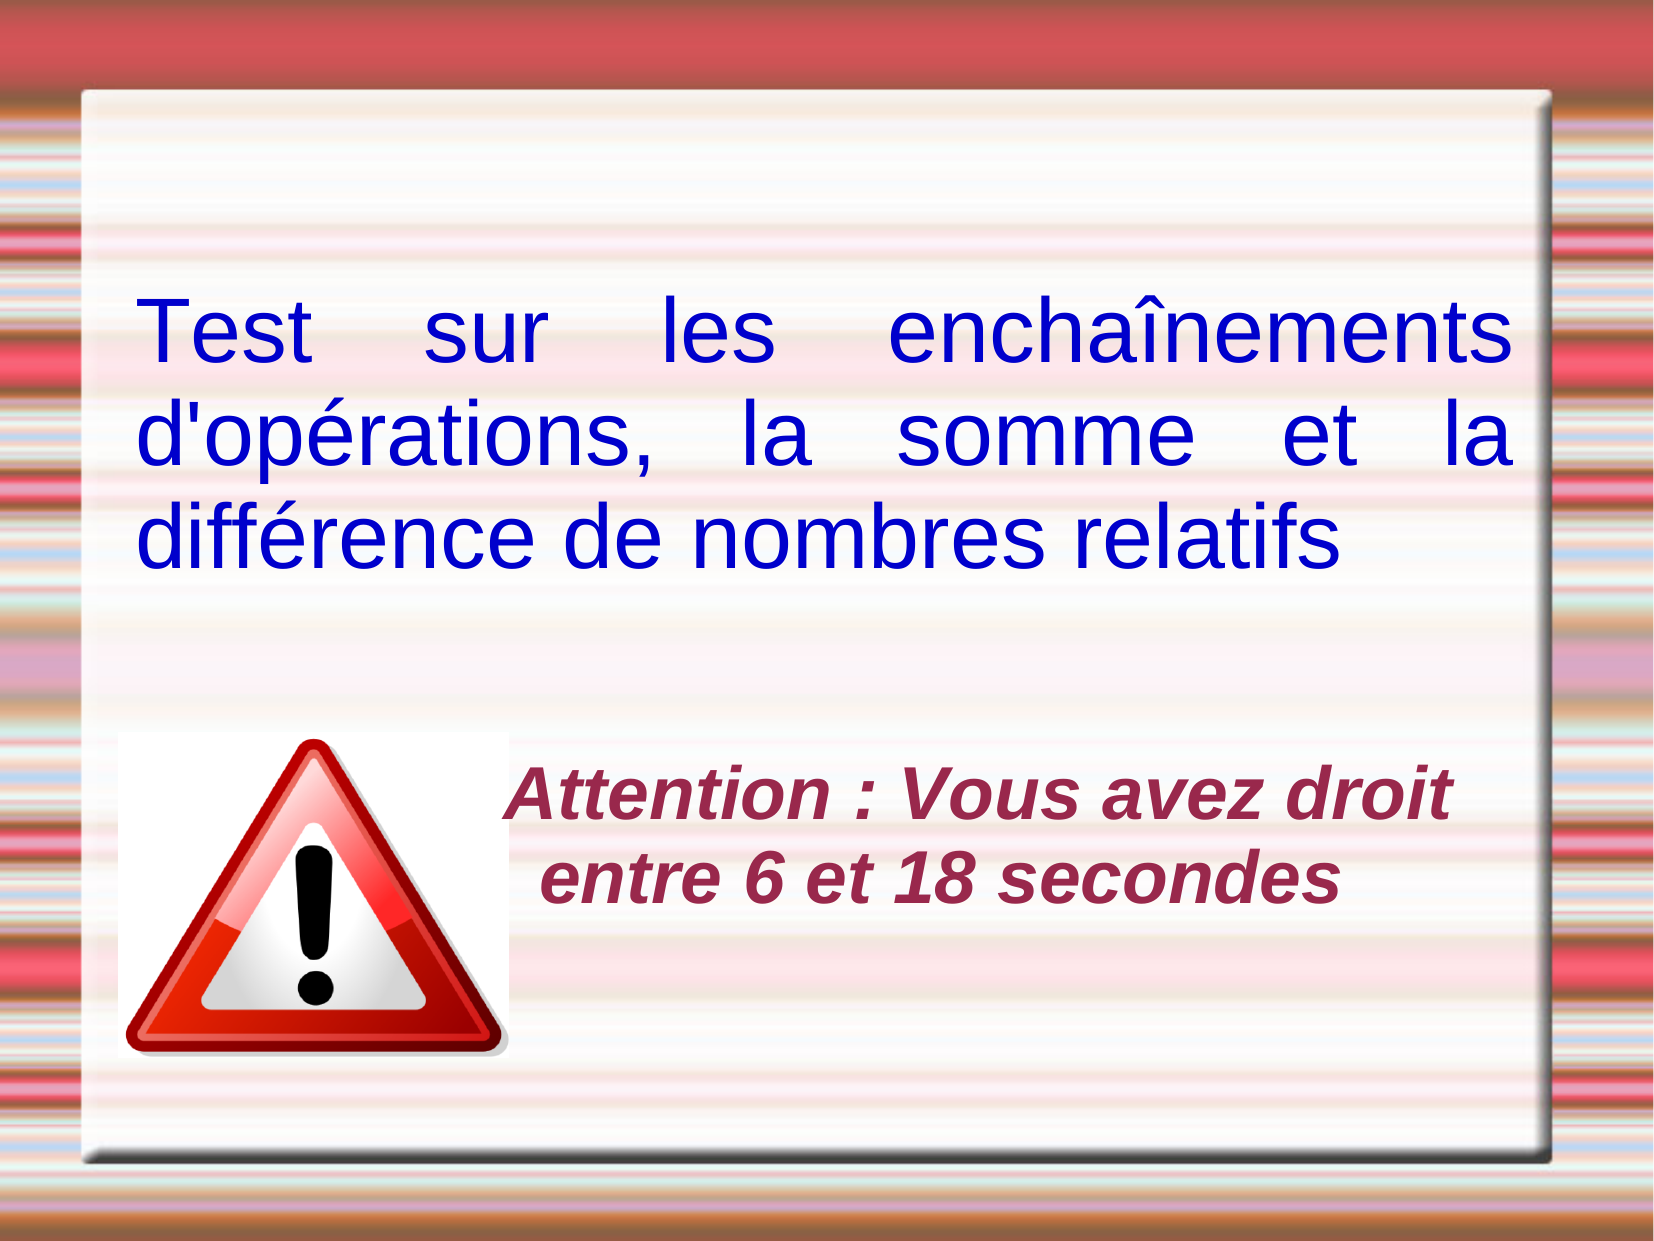

# Test sur les enchaînements d'opérations, la somme et la différence de nombres relatifs
Attention : Vous avez droit entre 6 et 18 secondes